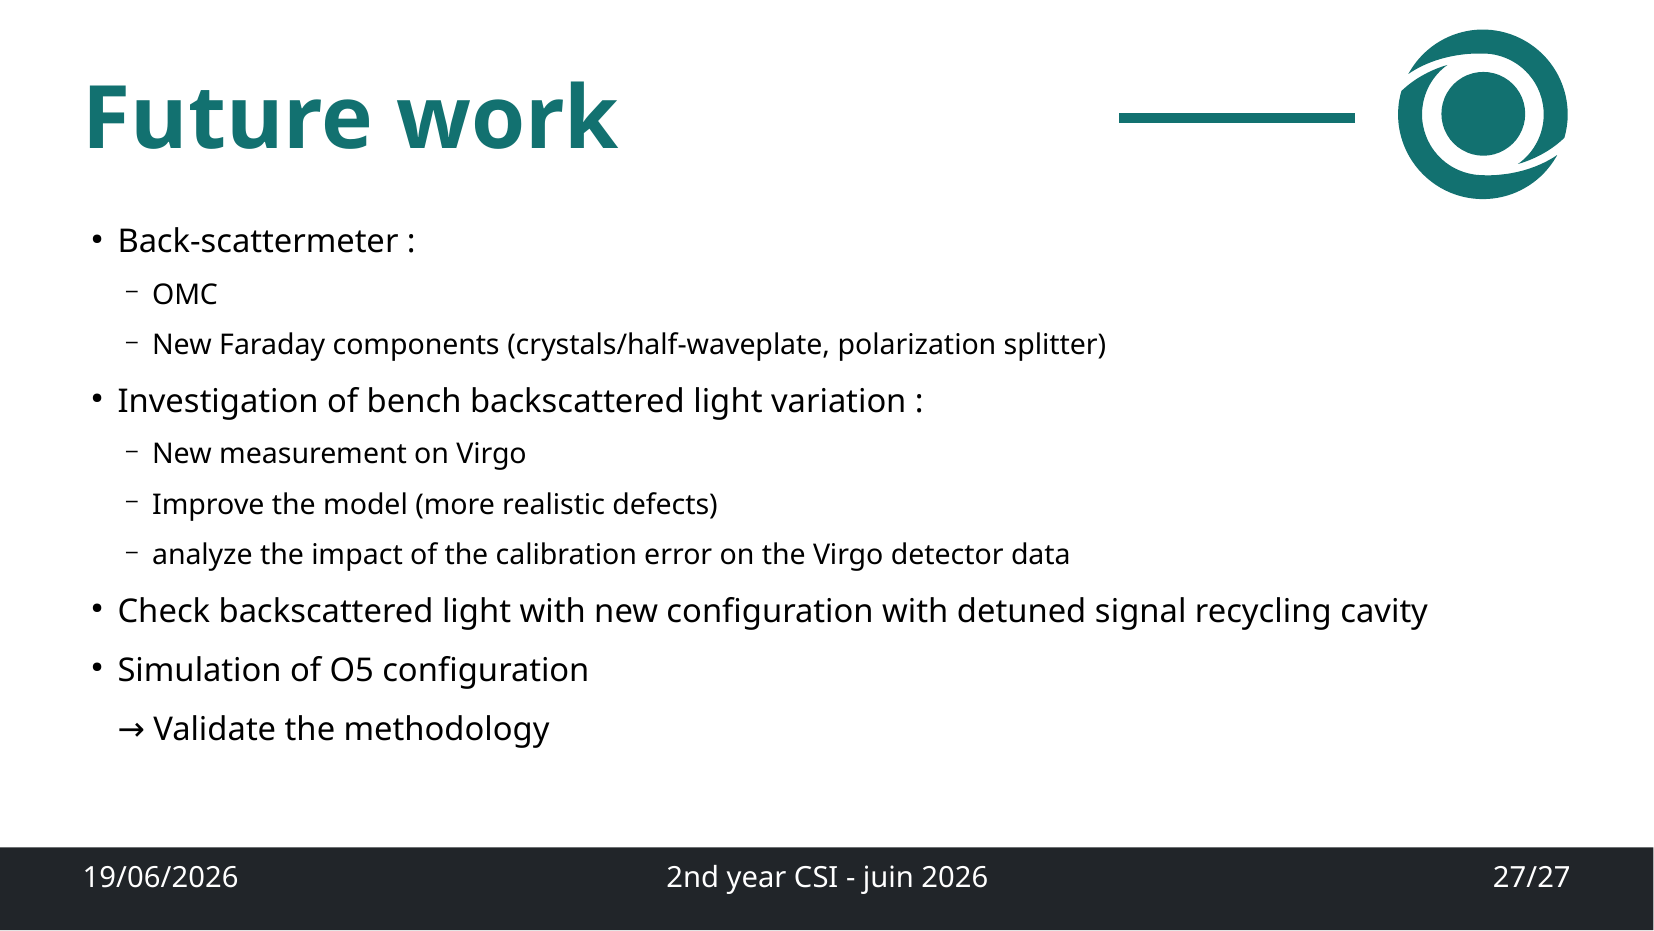

# Future work
Back-scattermeter :
OMC
New Faraday components (crystals/half-waveplate, polarization splitter)
Investigation of bench backscattered light variation :
New measurement on Virgo
Improve the model (more realistic defects)
analyze the impact of the calibration error on the Virgo detector data
Check backscattered light with new configuration with detuned signal recycling cavity
Simulation of O5 configuration
→ Validate the methodology
19/06/2026
2nd year CSI - juin 2026
27